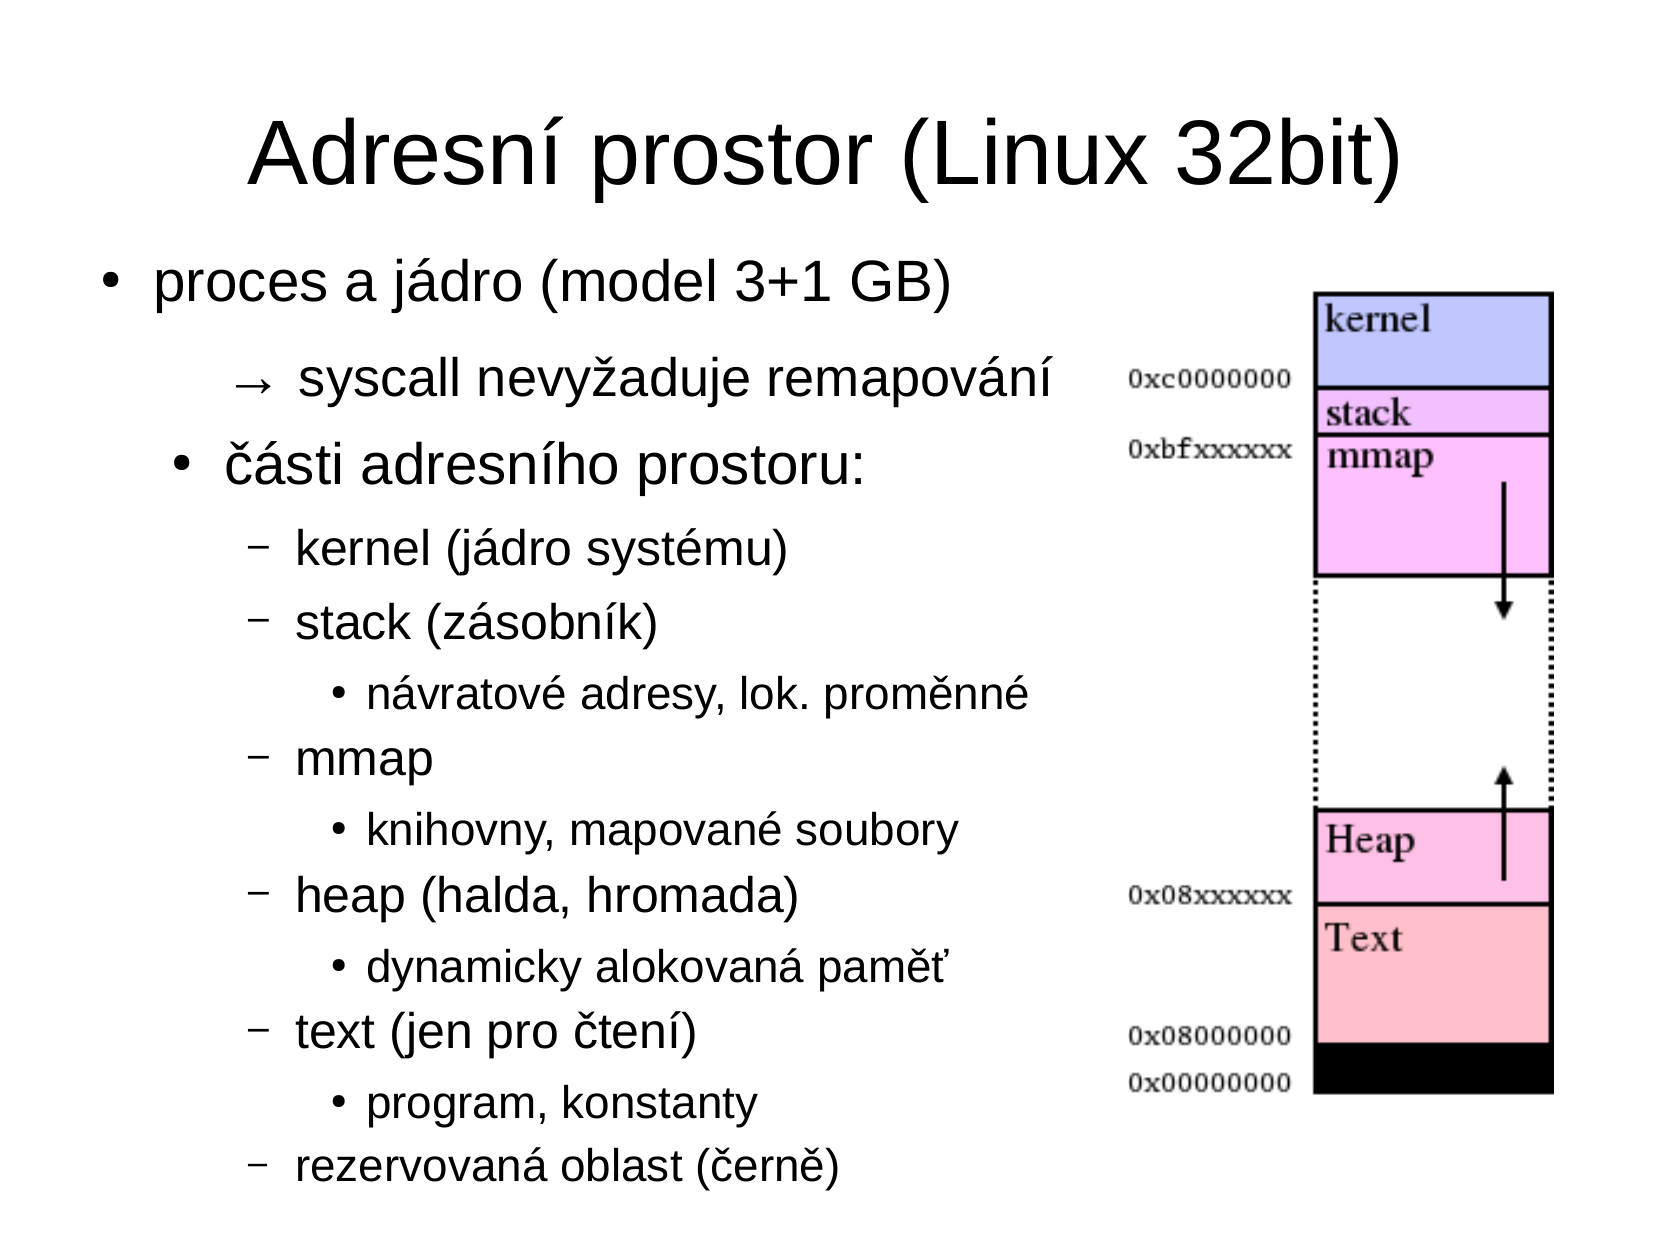

# Adresní prostor (Linux 32bit)
proces a jádro (model 3+1 GB)
→ syscall nevyžaduje remapování
části adresního prostoru:
kernel (jádro systému)
stack (zásobník)
návratové adresy, lok. proměnné
mmap
knihovny, mapované soubory
heap (halda, hromada)
dynamicky alokovaná paměť
text (jen pro čtení)
program, konstanty
rezervovaná oblast (černě)